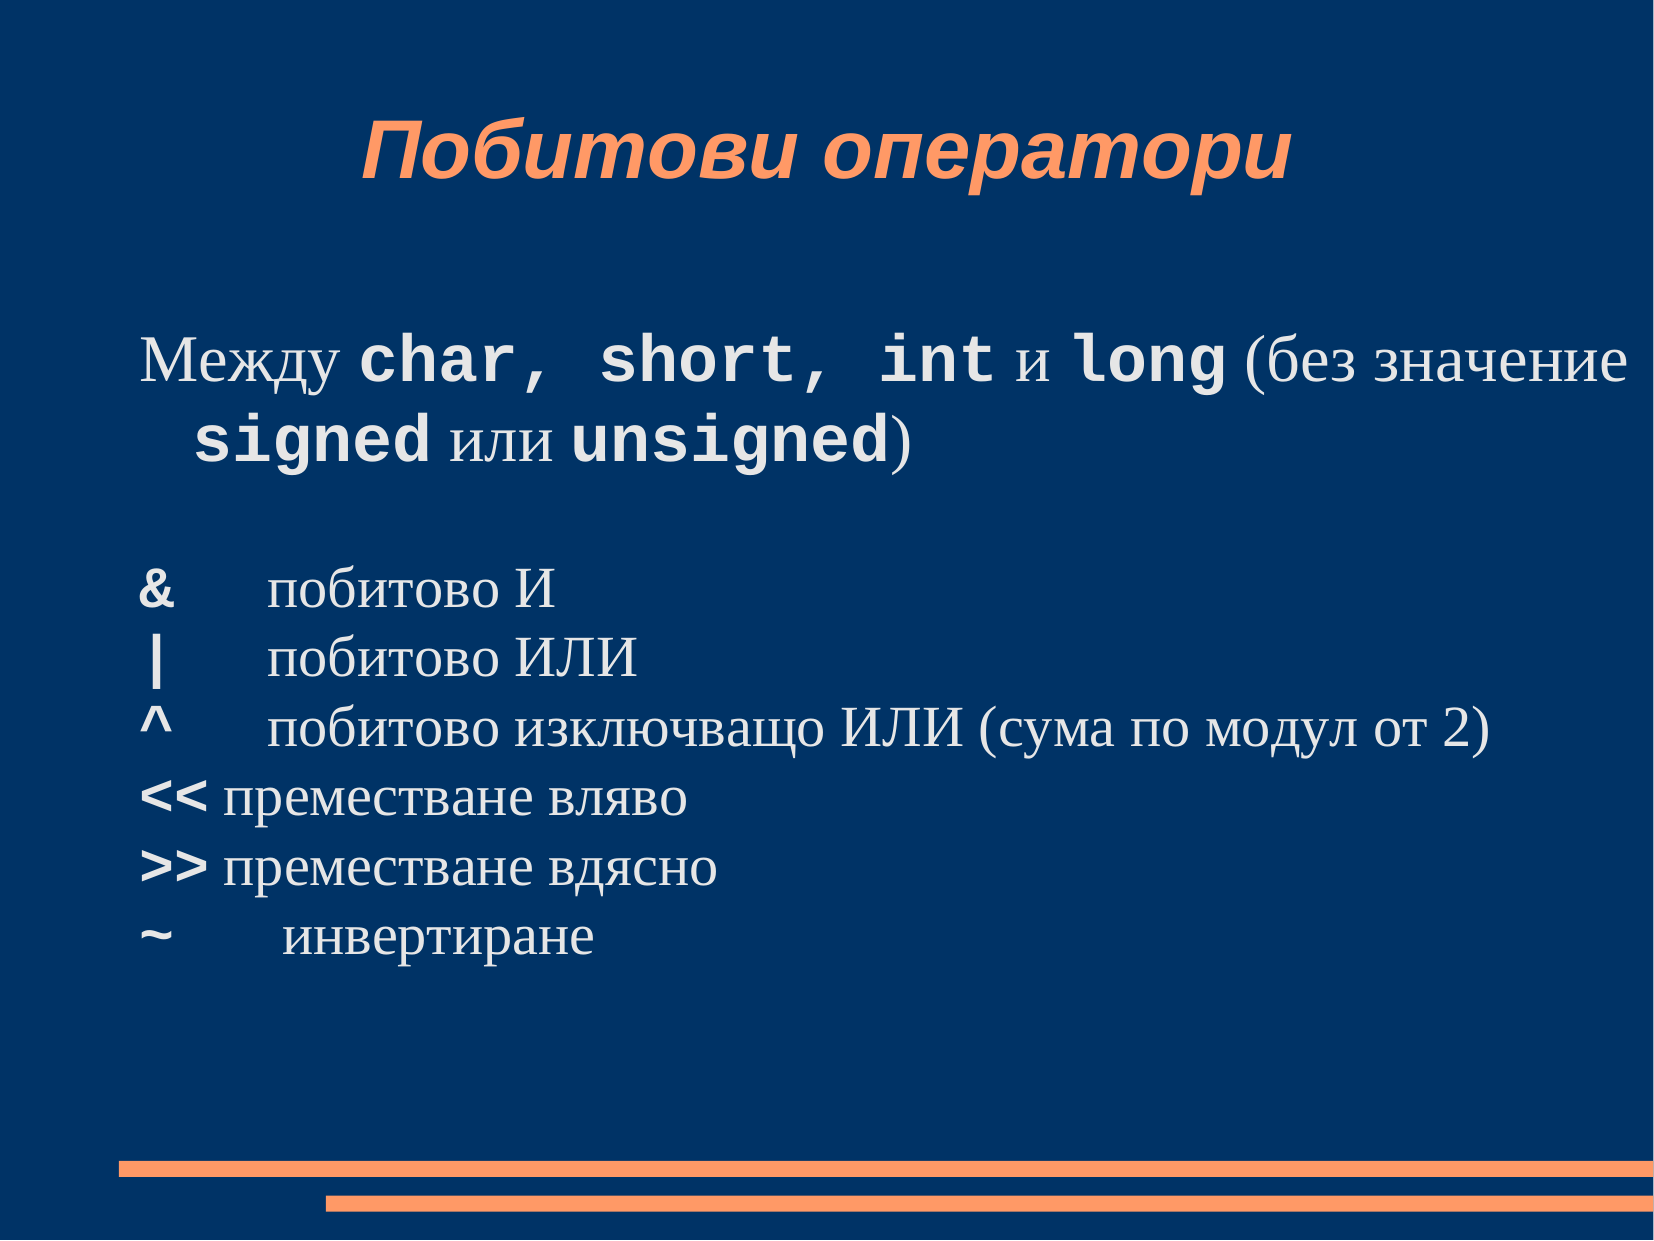

# Побитови оператори
Между char, short, int и long (без значение signed или unsigned)
& 	побитово И
| 	побитово ИЛИ
^ 	побитово изключващо ИЛИ (сума по модул от 2)
<< преместване вляво
>> преместване вдясно
~ 	 инвертиране